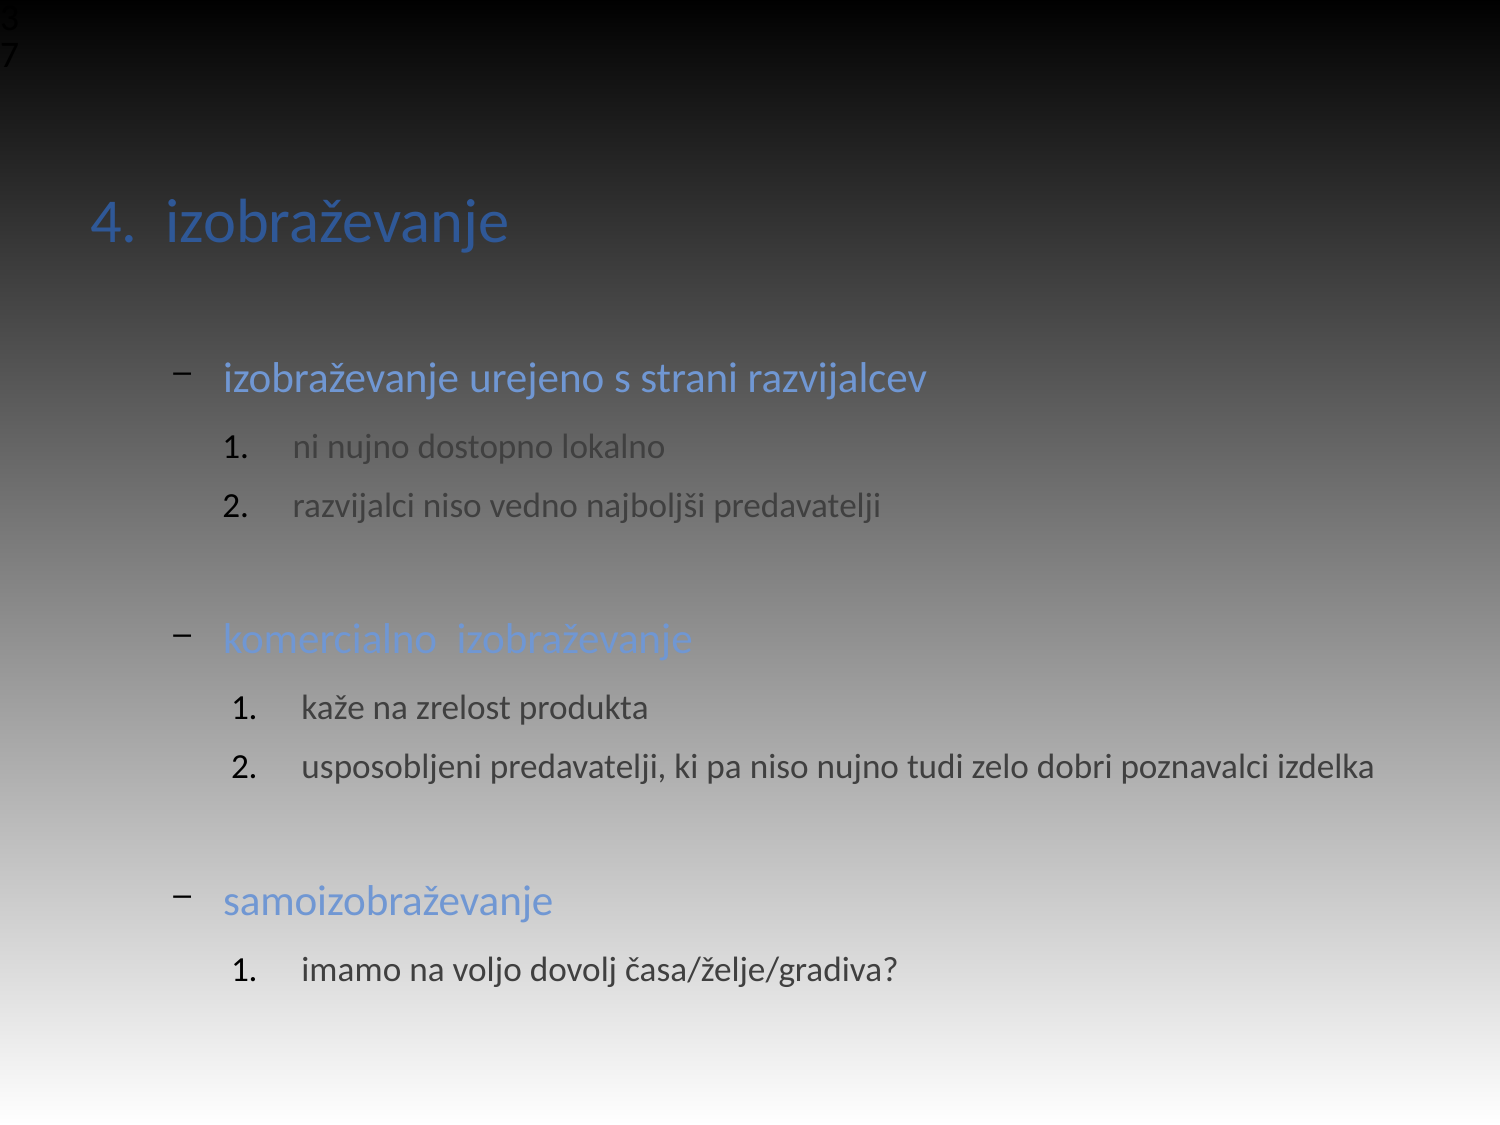

# 4. izobraževanje
izobraževanje urejeno s strani razvijalcev
ni nujno dostopno lokalno
razvijalci niso vedno najboljši predavatelji
komercialno izobraževanje
kaže na zrelost produkta
usposobljeni predavatelji, ki pa niso nujno tudi zelo dobri poznavalci izdelka
samoizobraževanje
imamo na voljo dovolj časa/želje/gradiva?